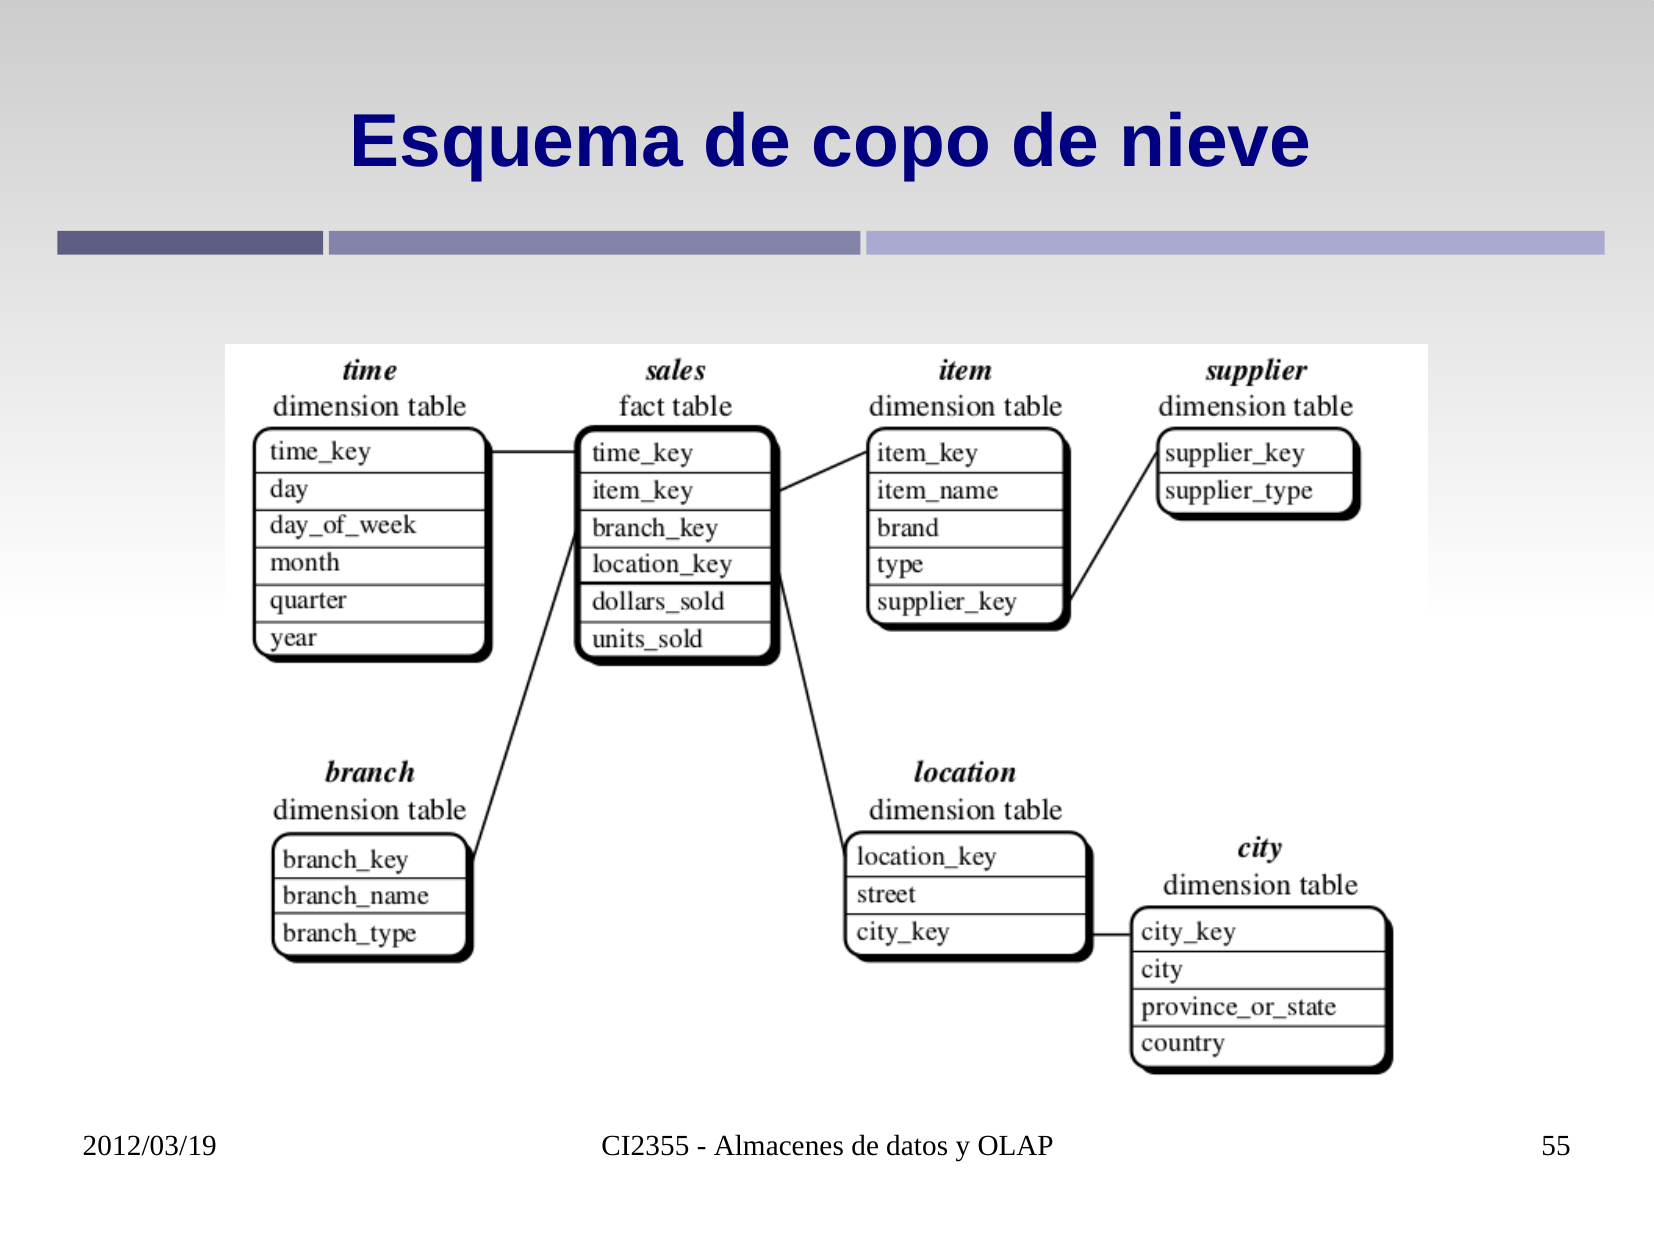

# Esquema de copo de nieve
2012/03/19
CI2355 - Almacenes de datos y OLAP
55